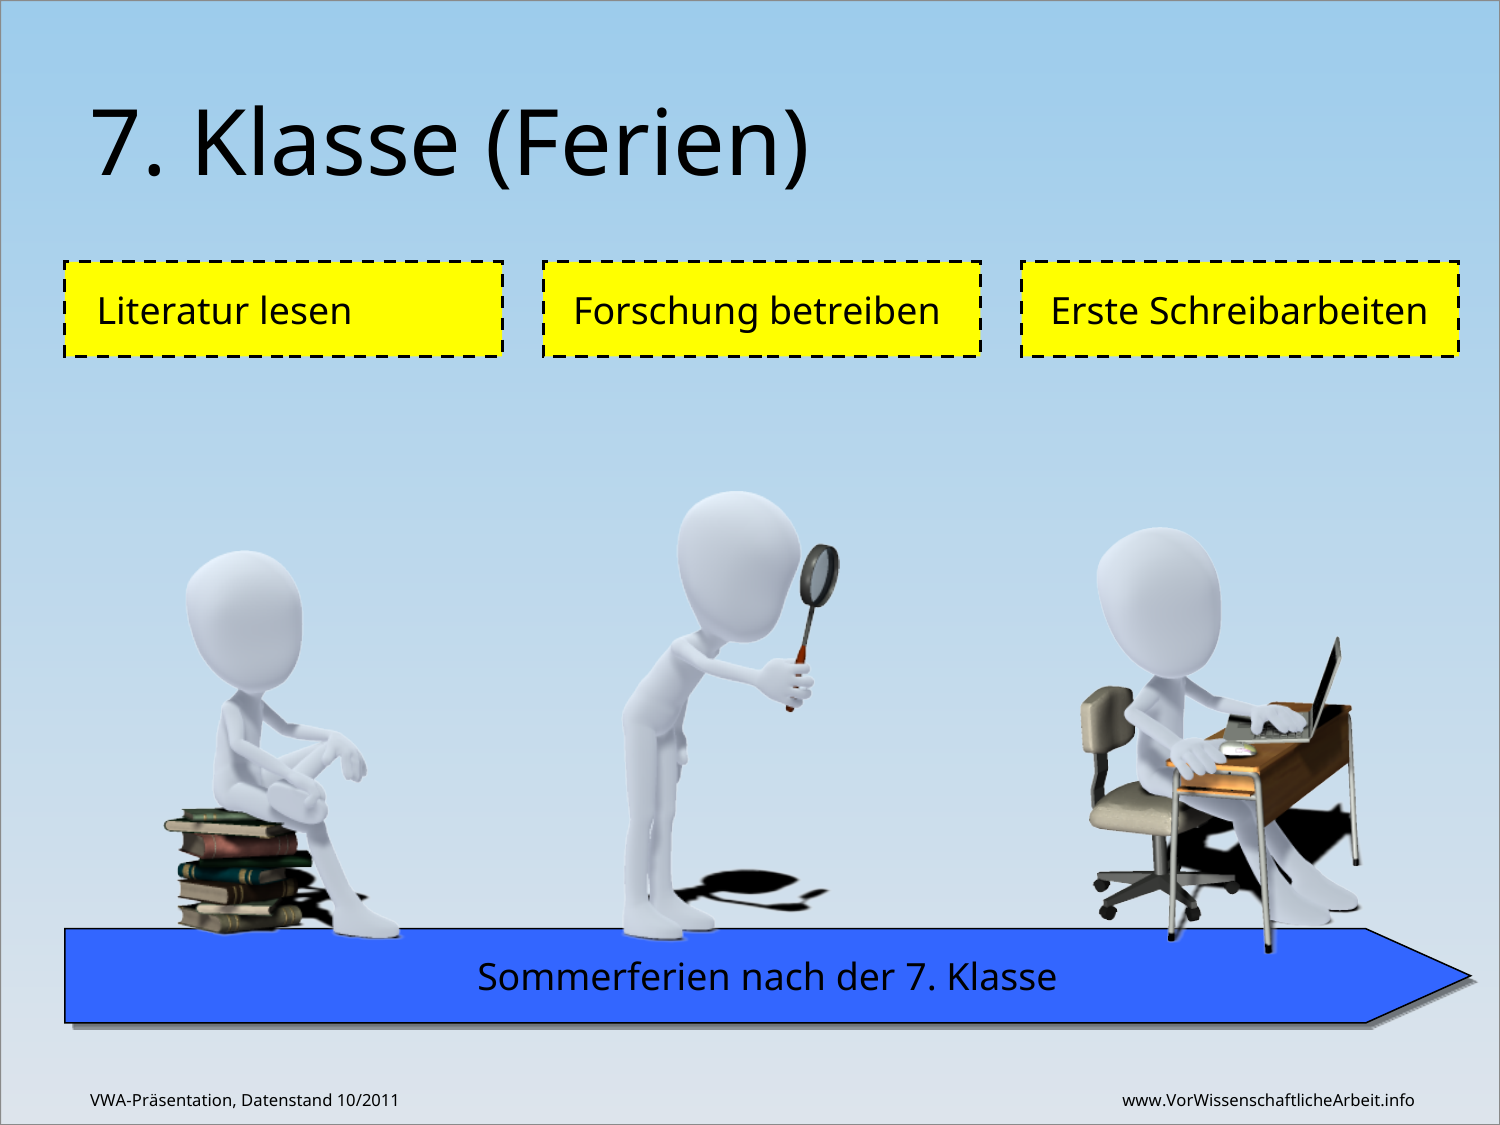

# 7. Klasse (Ferien)
Literatur lesen
Forschung betreiben
Erste Schreibarbeiten
Sommerferien nach der 7. Klasse